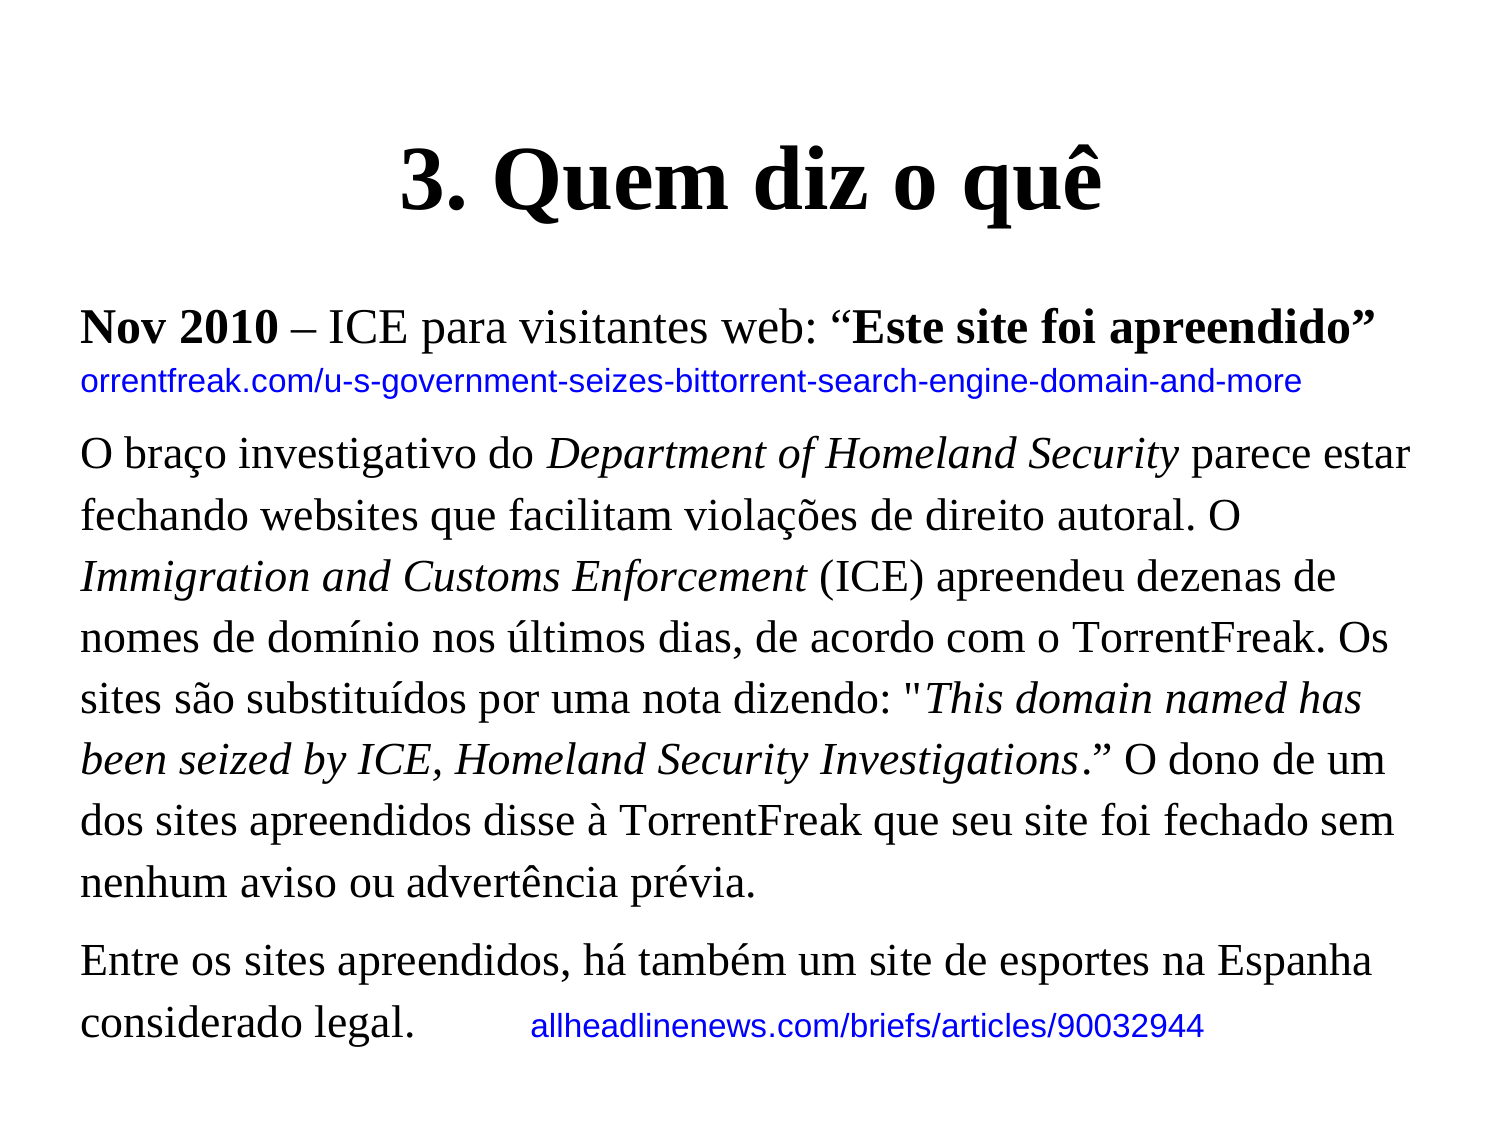

# 3. Quem diz o quê
Nov 2010 – ICE para visitantes web: “Este site foi apreendido”
orrentfreak.com/u-s-government-seizes-bittorrent-search-engine-domain-and-more
O braço investigativo do Department of Homeland Security parece estar fechando websites que facilitam violações de direito autoral. O Immigration and Customs Enforcement (ICE) apreendeu dezenas de nomes de domínio nos últimos dias, de acordo com o TorrentFreak. Os sites são substituídos por uma nota dizendo: "This domain named has been seized by ICE, Homeland Security Investigations.” O dono de um dos sites apreendidos disse à TorrentFreak que seu site foi fechado sem nenhum aviso ou advertência prévia.
Entre os sites apreendidos, há também um site de esportes na Espanha considerado legal. 	allheadlinenews.com/briefs/articles/90032944